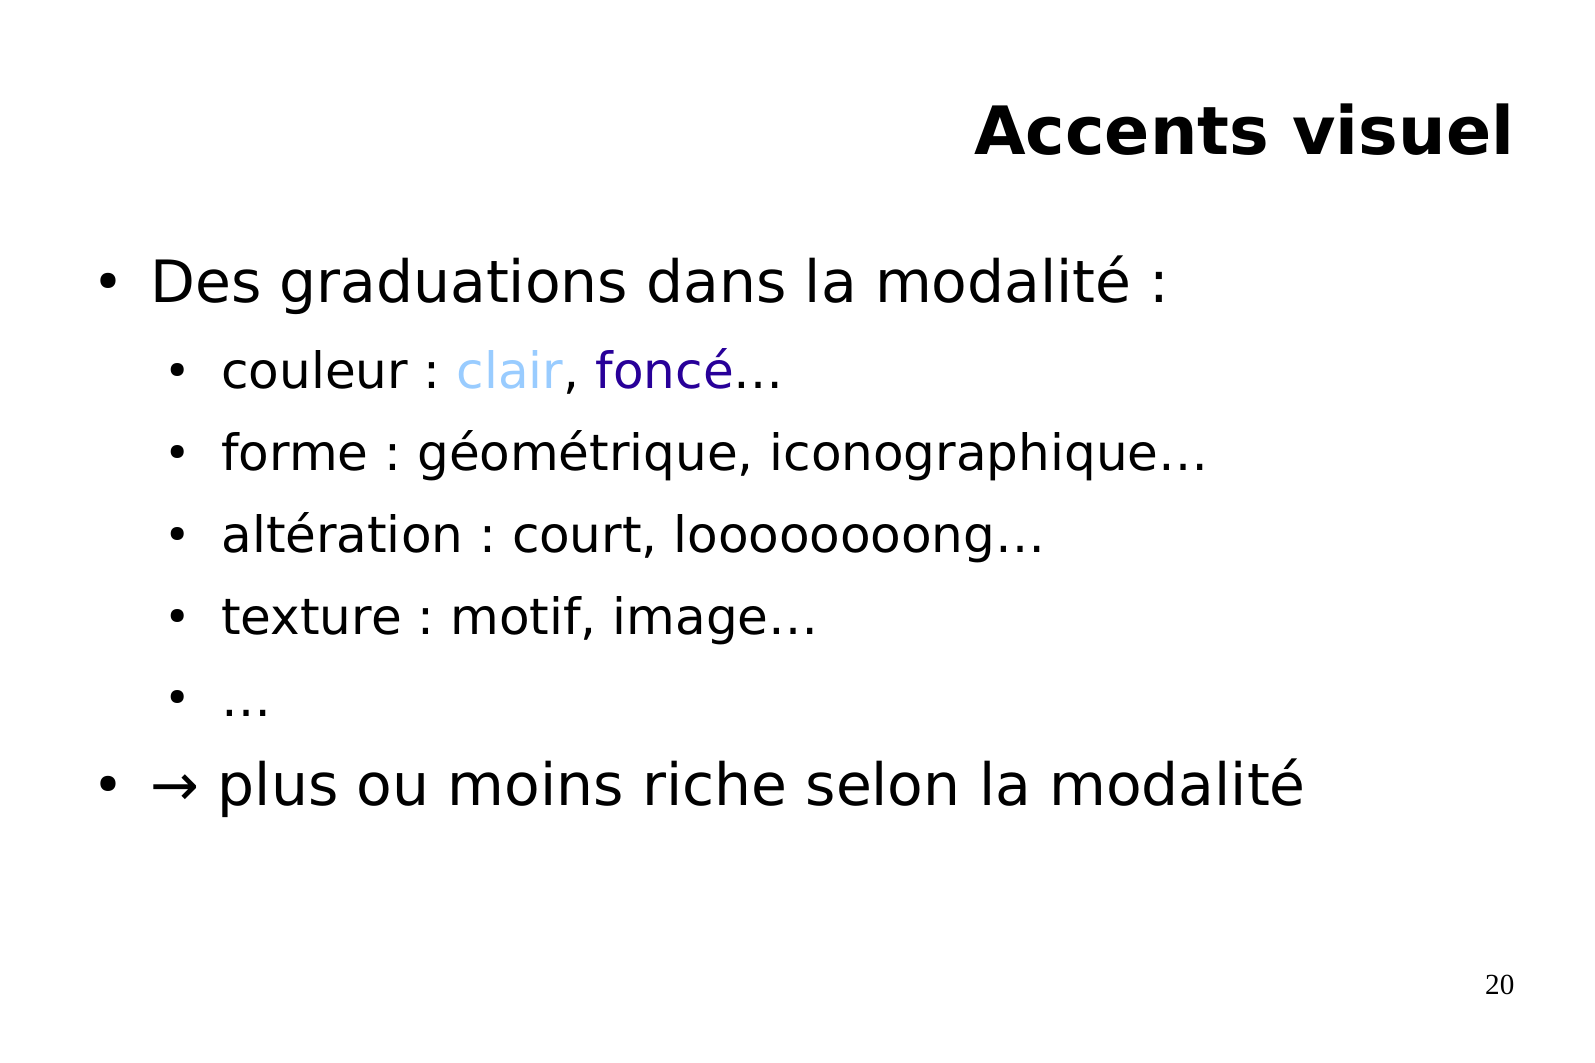

# Accents visuel
Des graduations dans la modalité :
couleur : clair, foncé…
forme : géométrique, iconographique…
altération : court, loooooooong…
texture : motif, image…
…
→ plus ou moins riche selon la modalité
20